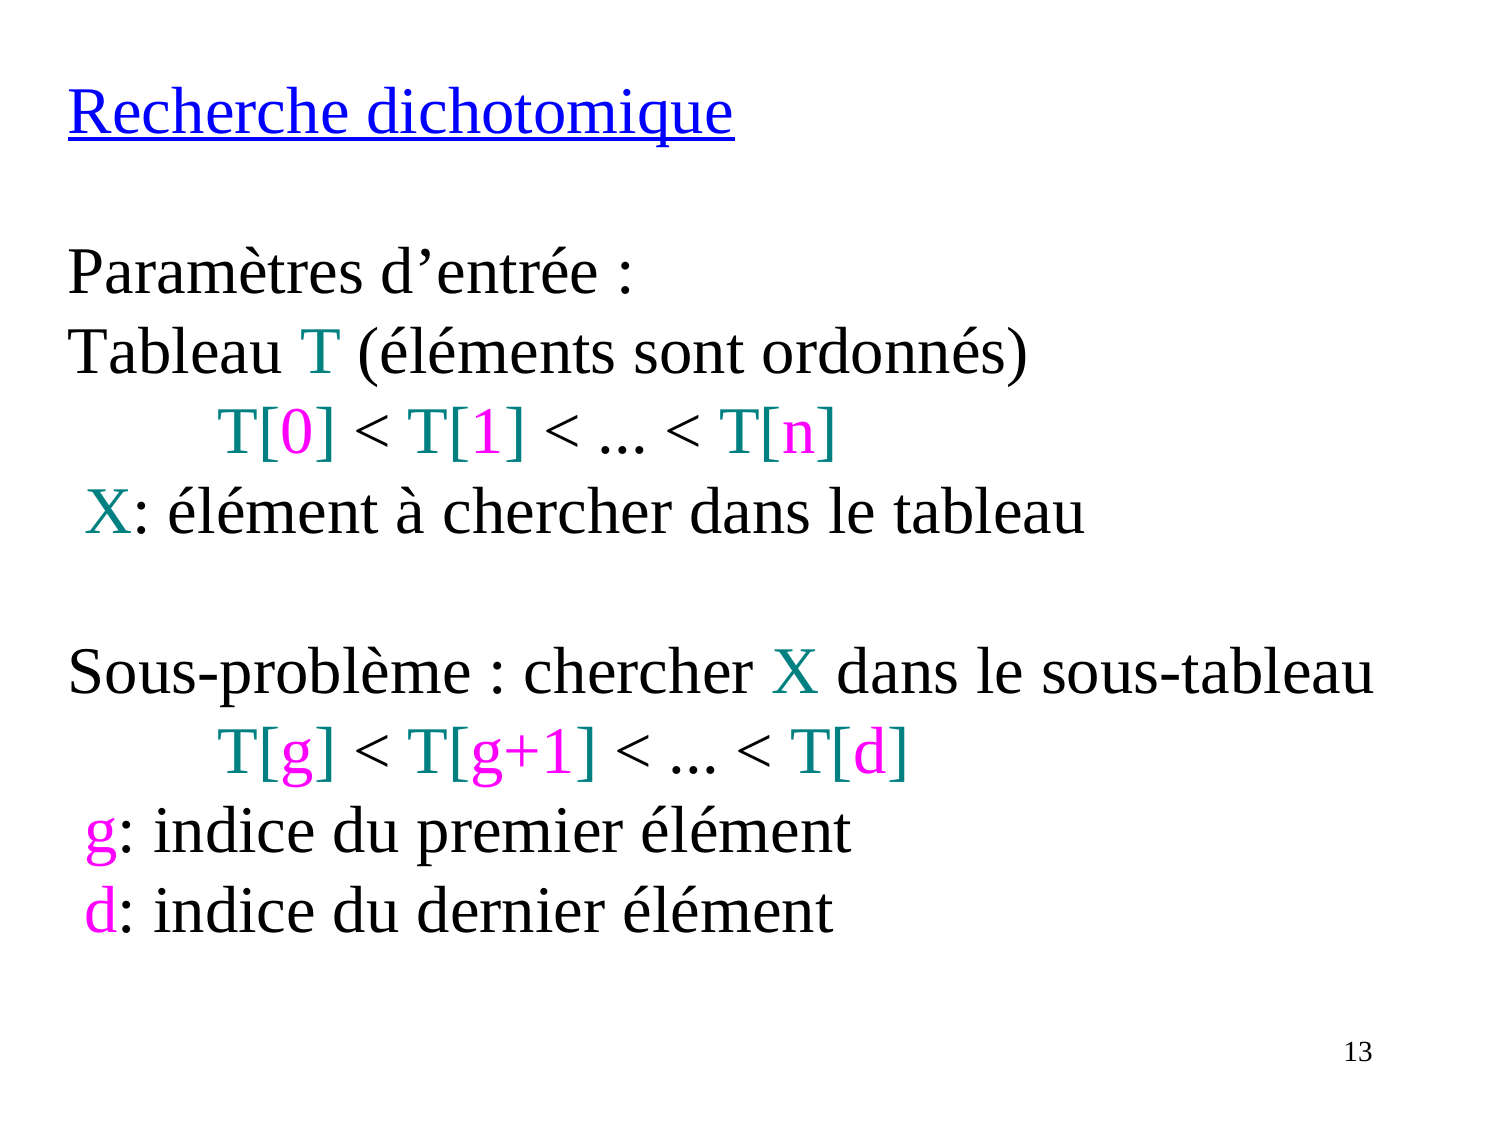

Recherche dichotomique
Paramètres d’entrée :
Tableau T (éléments sont ordonnés)
	T[0] < T[1] < ... < T[n]
 X: élément à chercher dans le tableau
Sous-problème : chercher X dans le sous-tableau
	T[g] < T[g+1] < ... < T[d]
 g: indice du premier élément
 d: indice du dernier élément
13